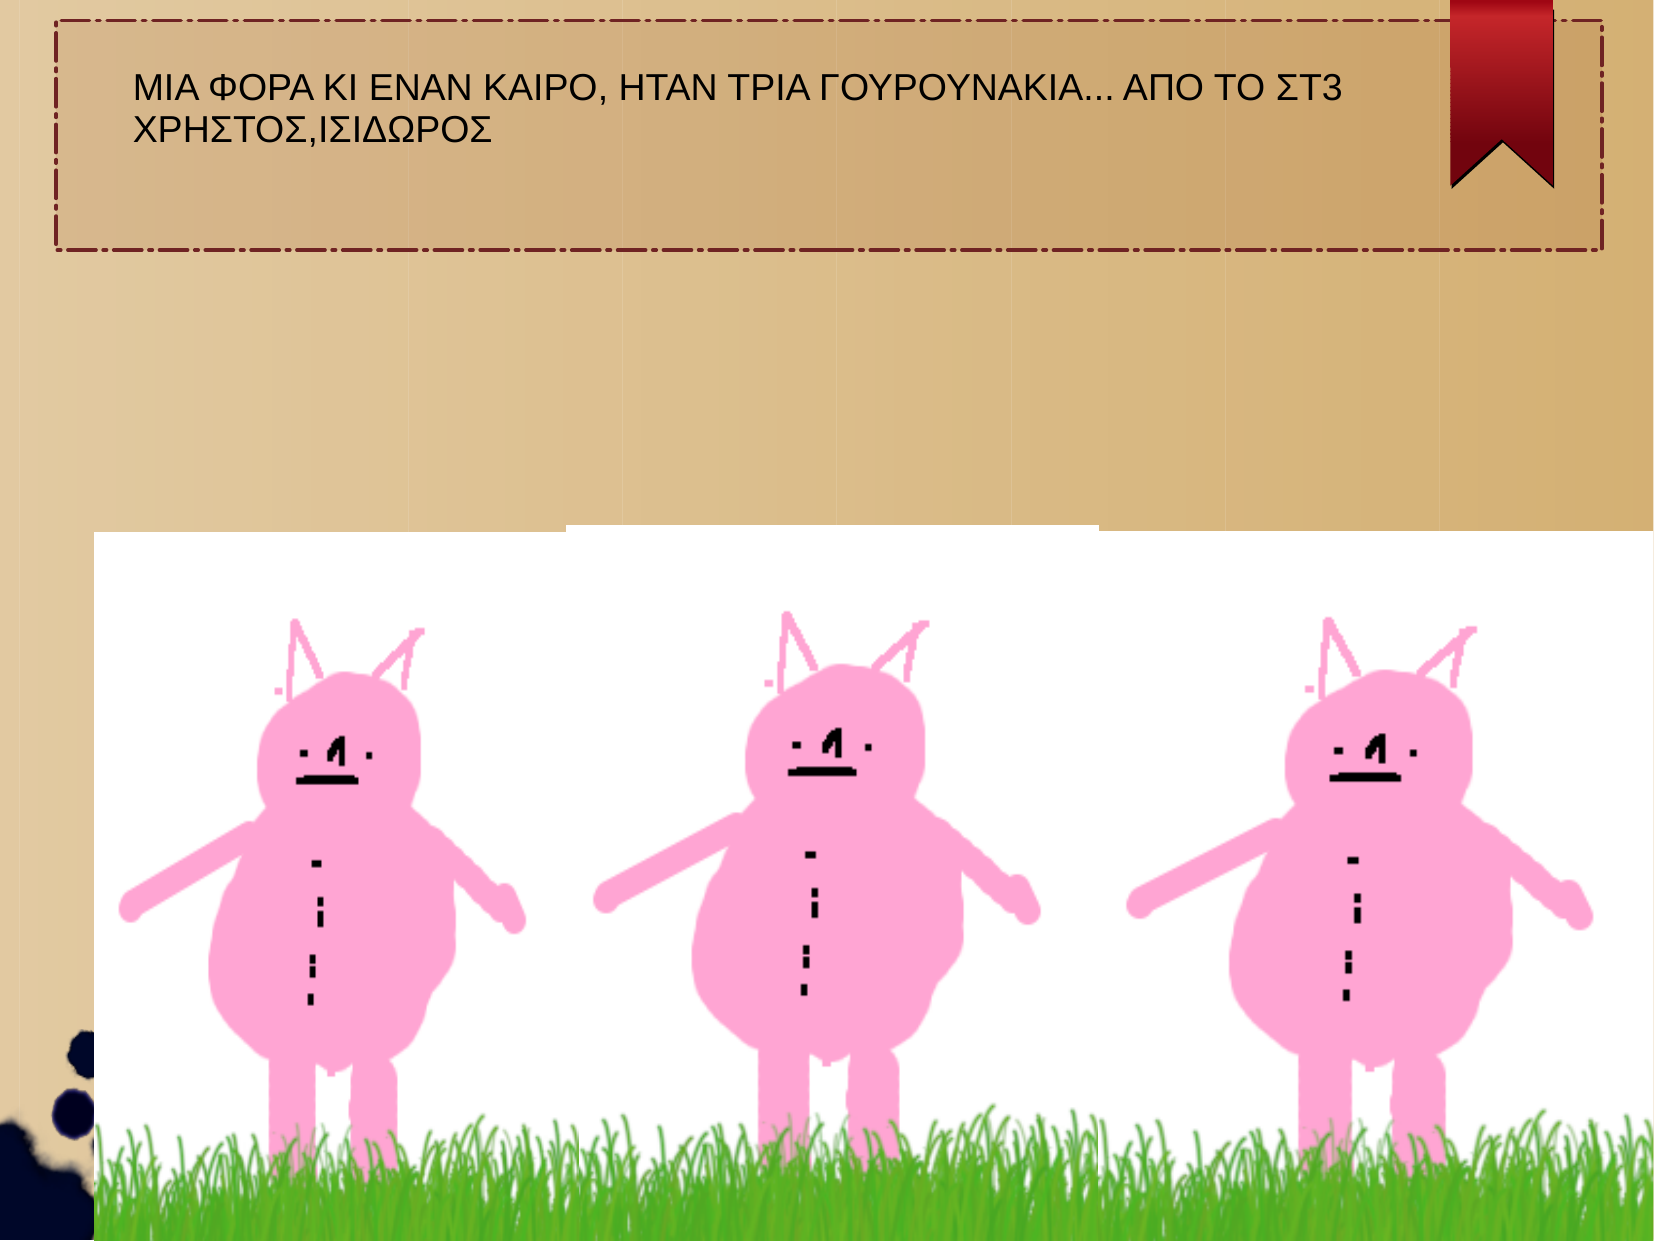

ΜΙΑ ΦΟΡΑ ΚΙ ΕΝΑΝ ΚΑΙΡΟ, ΗΤΑΝ ΤΡΙΑ ΓΟΥΡΟΥΝΑΚΙΑ... ΑΠΟ ΤΟ ΣΤ3 ΧΡΗΣΤΟΣ,ΙΣΙΔΩΡΟΣ
#